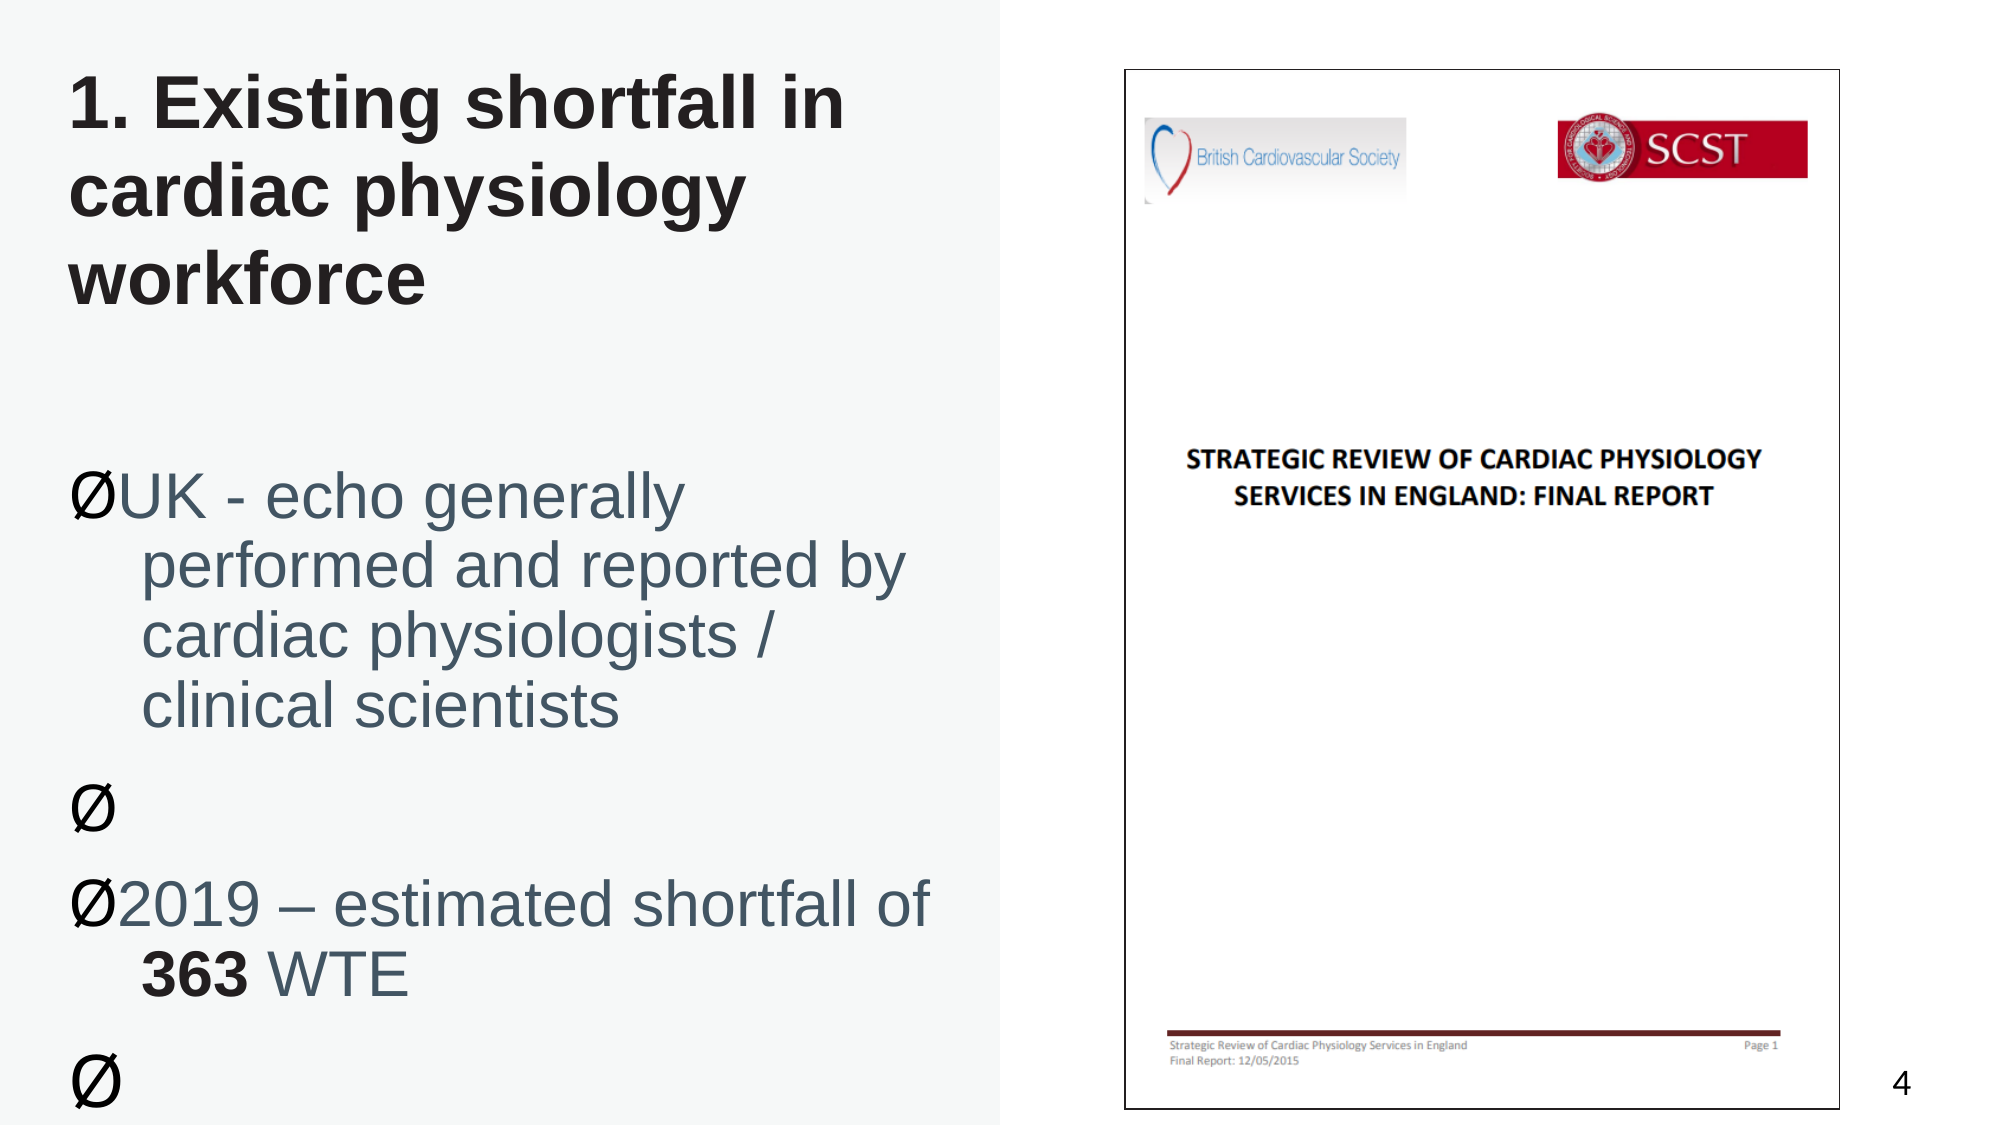

# 1. Existing shortfall in cardiac physiology workforce
UK - echo generally performed and reported by cardiac physiologists / clinical scientists
2019 – estimated shortfall of 363 WTE